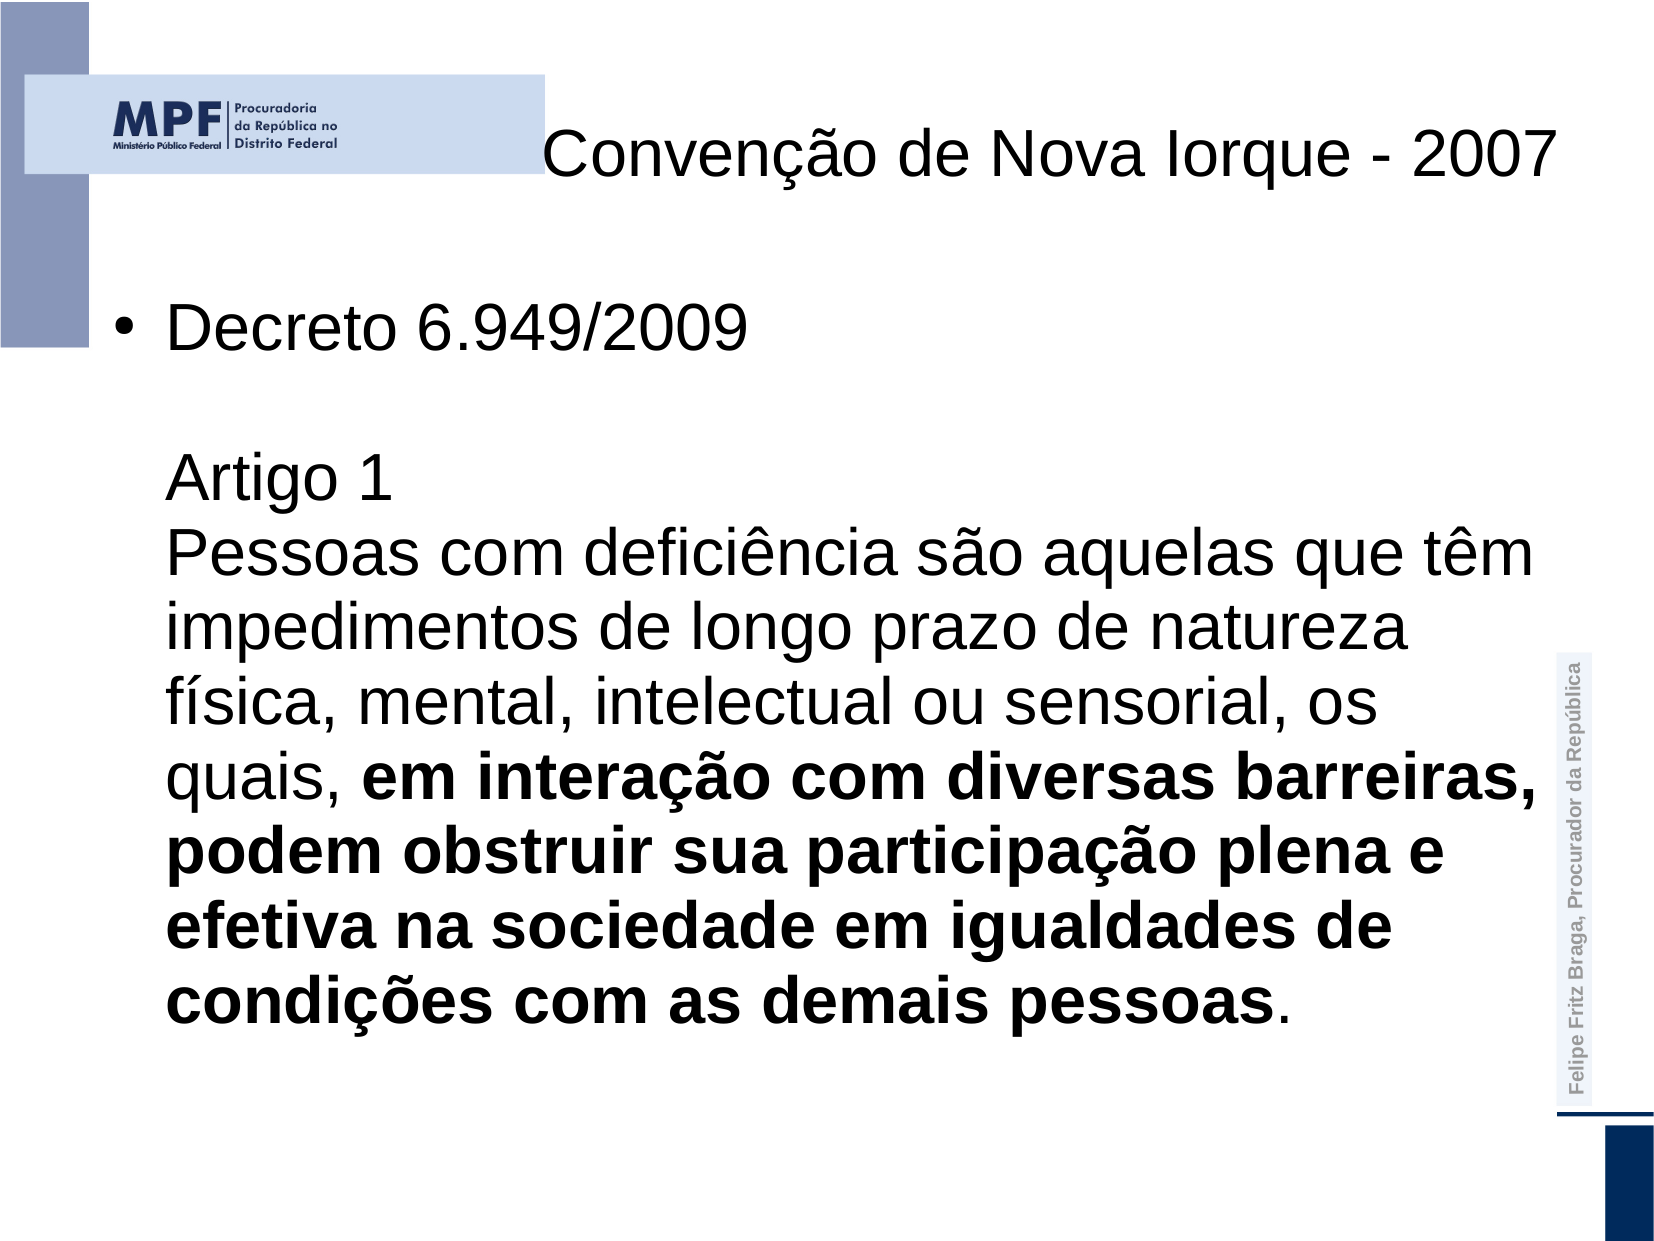

# Convenção de Nova Iorque - 2007
Decreto 6.949/2009
Artigo 1
Pessoas com deficiência são aquelas que têm impedimentos de longo prazo de natureza física, mental, intelectual ou sensorial, os quais, em interação com diversas barreiras, podem obstruir sua participação plena e efetiva na sociedade em igualdades de condições com as demais pessoas.